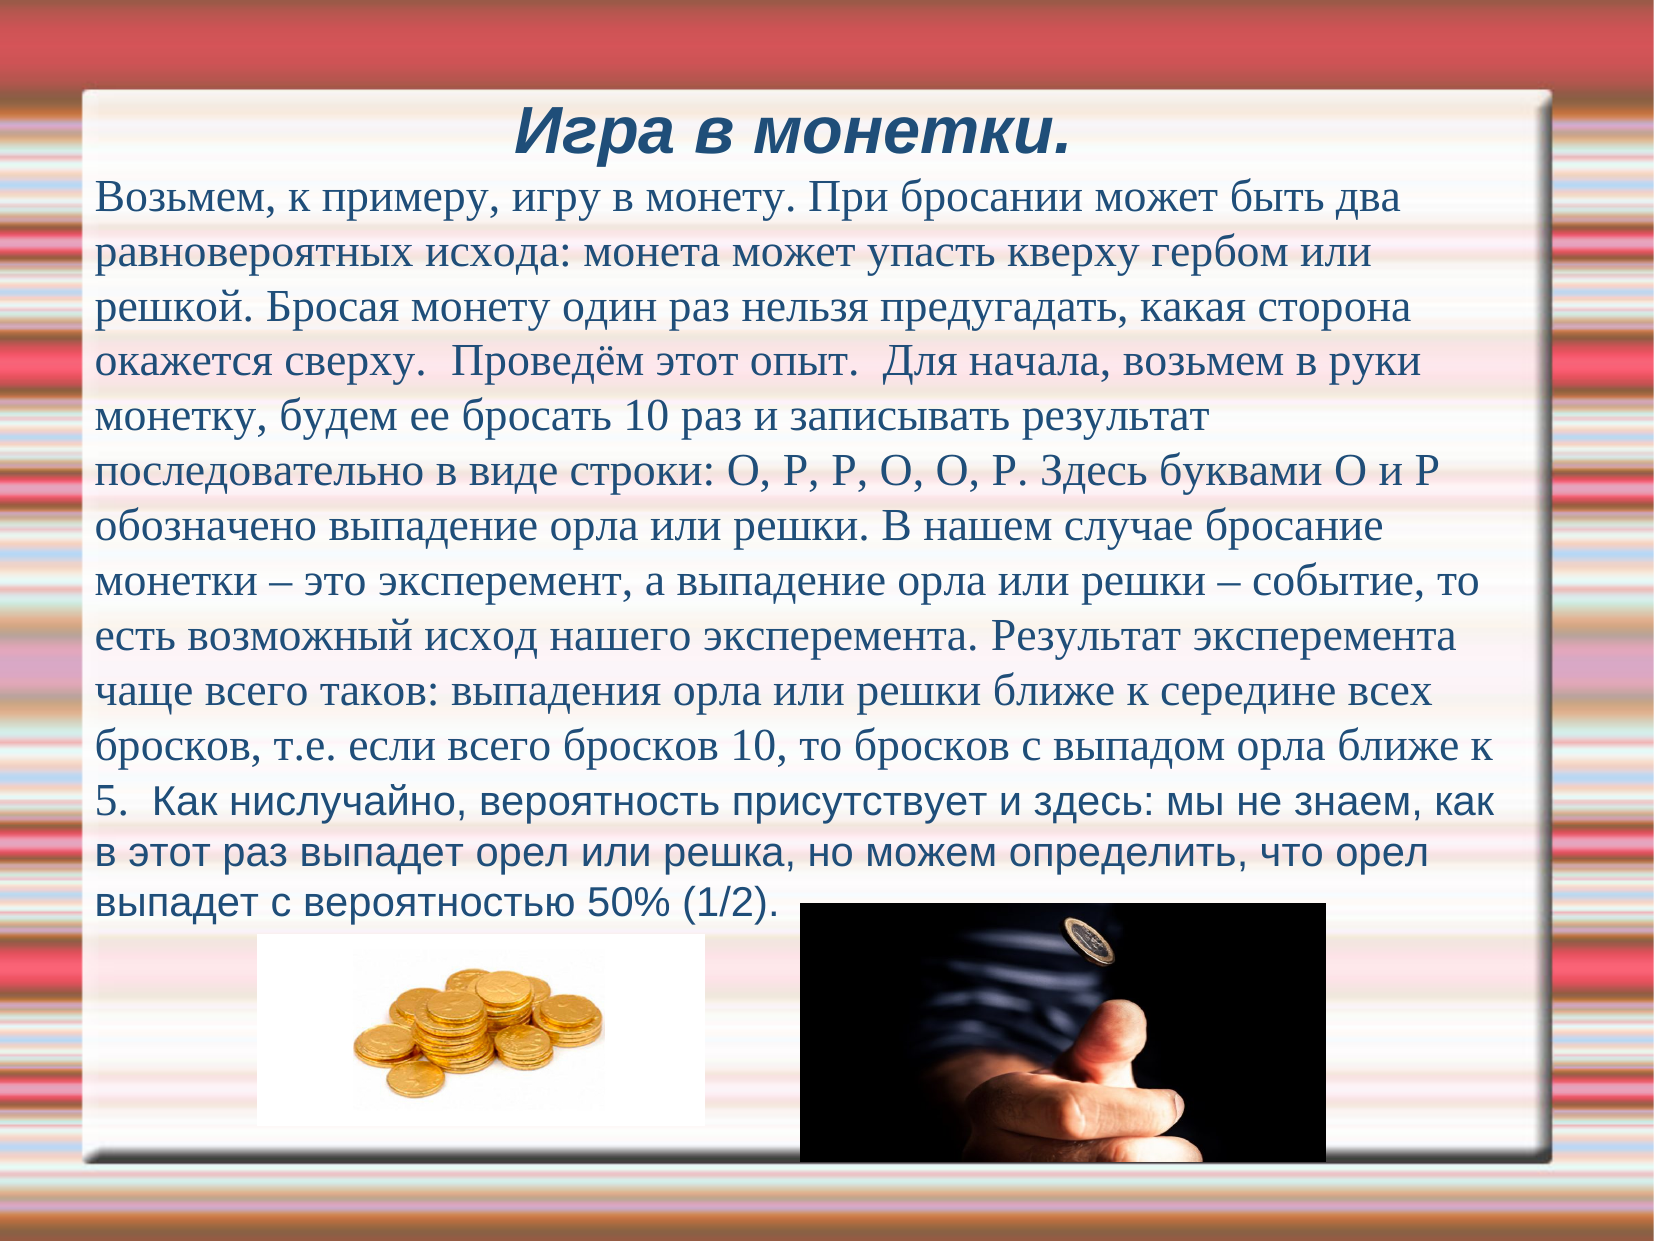

# Игра в монетки.
Возьмем, к примеру, игру в монету. При бросании может быть два равновероятных исхода: монета может упасть кверху гербом или решкой. Бросая монету один раз нельзя предугадать, какая сторона окажется сверху. Проведём этот опыт.  Для начала, возьмем в руки монетку, будем ее бросать 10 раз и записывать результат последовательно в виде строки: О, Р, Р, О, О, Р. Здесь буквами О и Р обозначено выпадение орла или решки. В нашем случае бросание монетки – это эксперемент, а выпадение орла или решки – событие, то есть возможный исход нашего эксперемента. Результат эксперемента чаще всего таков: выпадения орла или решки ближе к середине всех бросков, т.е. если всего бросков 10, то бросков с выпадом орла ближе к 5. Как нислучайно, вероятность присутствует и здесь: мы не знаем, как в этот раз выпадет орел или решка, но можем определить, что орел выпадет с вероятностью 50% (1/2).